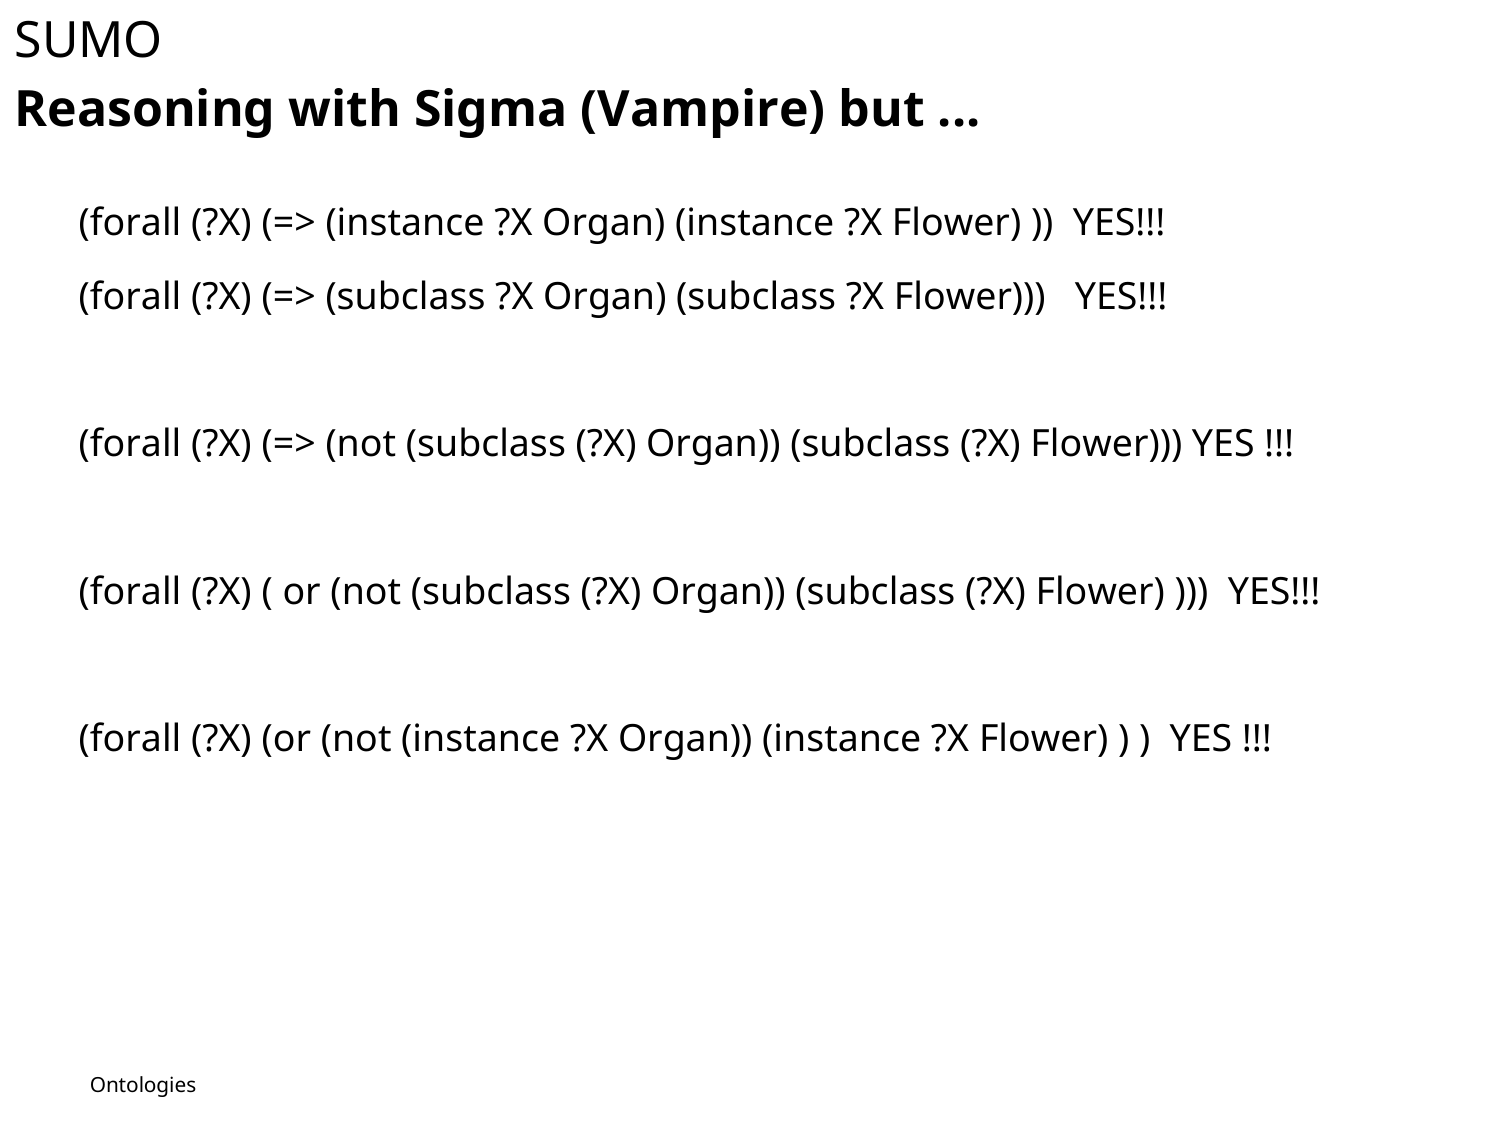

SUMO
Reasoning with Sigma (Vampire) but ...
# (forall (?X) (=> (instance ?X Organ) (instance ?X Flower) )) YES!!!
(forall (?X) (=> (subclass ?X Organ) (subclass ?X Flower))) YES!!!
(forall (?X) (=> (not (subclass (?X) Organ)) (subclass (?X) Flower))) YES !!!
(forall (?X) ( or (not (subclass (?X) Organ)) (subclass (?X) Flower) ))) YES!!!
(forall (?X) (or (not (instance ?X Organ)) (instance ?X Flower) ) ) YES !!!